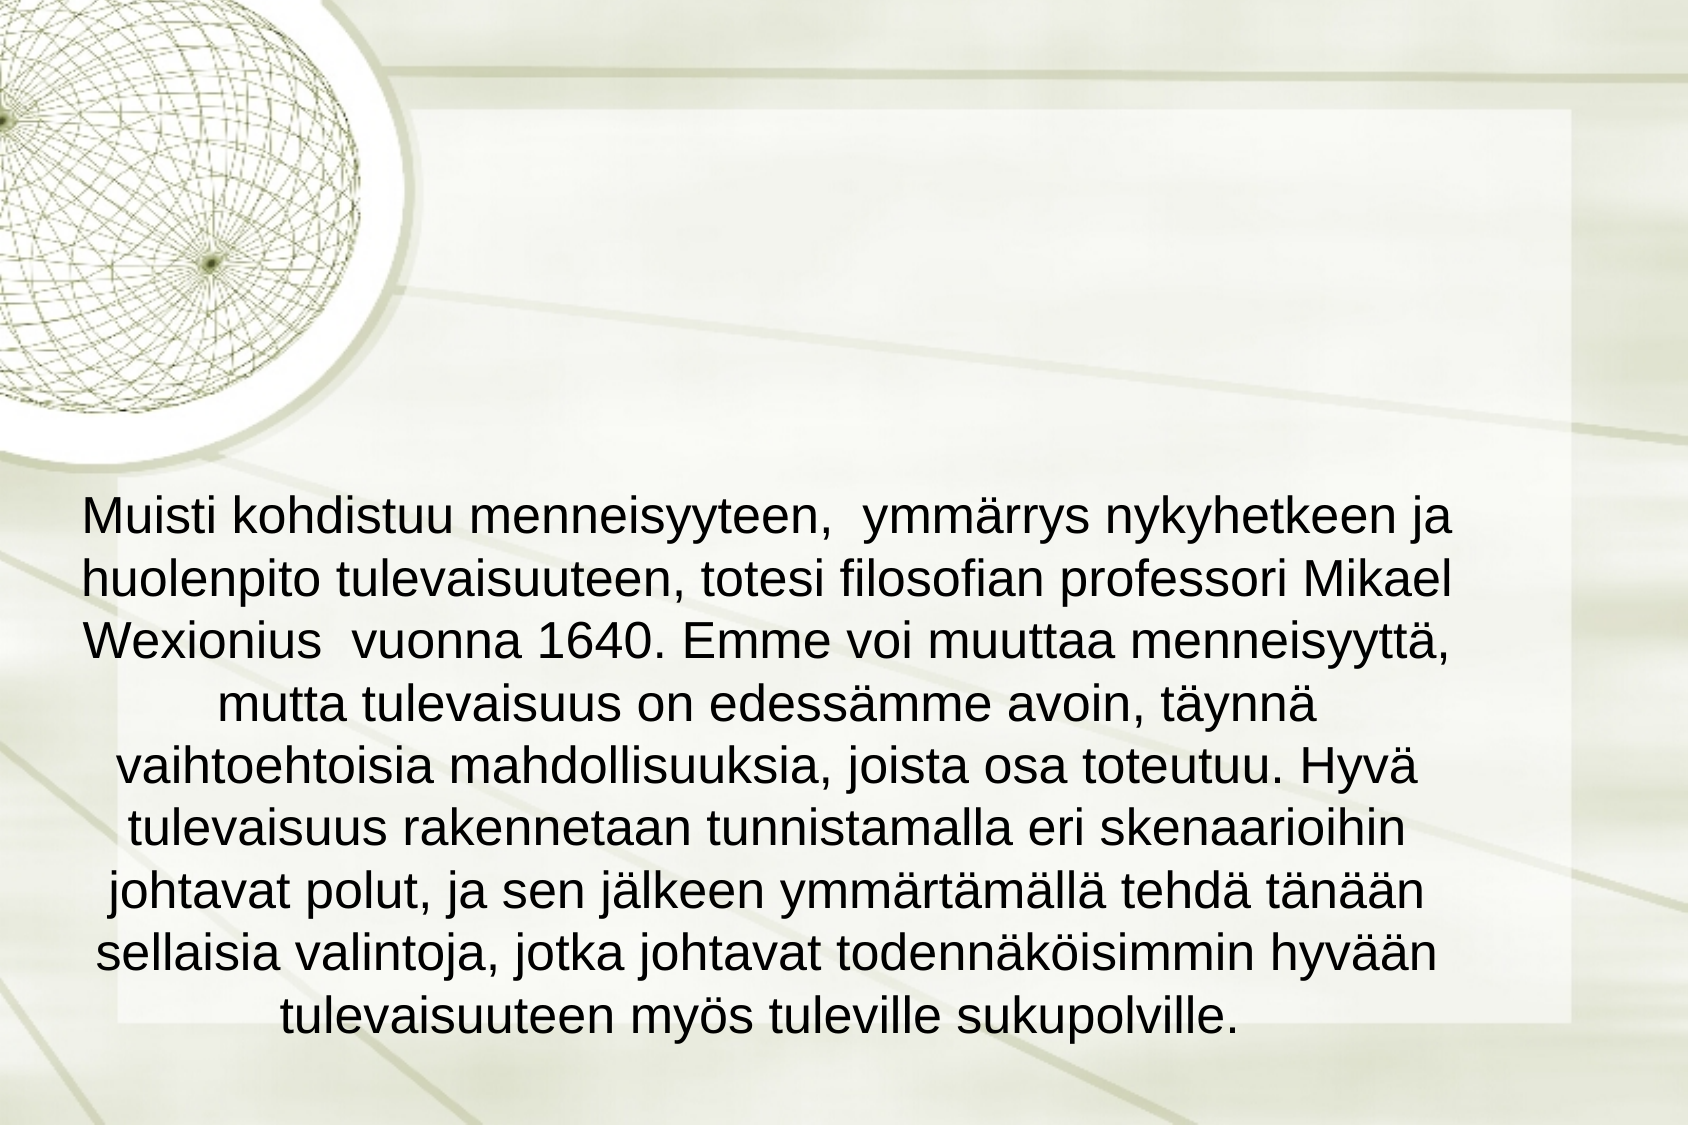

# Muisti kohdistuu menneisyyteen, ymmärrys nykyhetkeen ja huolenpito tulevaisuuteen, totesi filosofian professori Mikael Wexionius vuonna 1640. Emme voi muuttaa menneisyyttä, mutta tulevaisuus on edessämme avoin, täynnä vaihtoehtoisia mahdollisuuksia, joista osa toteutuu. Hyvä tulevaisuus rakennetaan tunnistamalla eri skenaarioihin johtavat polut, ja sen jälkeen ymmärtämällä tehdä tänään sellaisia valintoja, jotka johtavat todennäköisimmin hyvään tulevaisuuteen myös tuleville sukupolville.